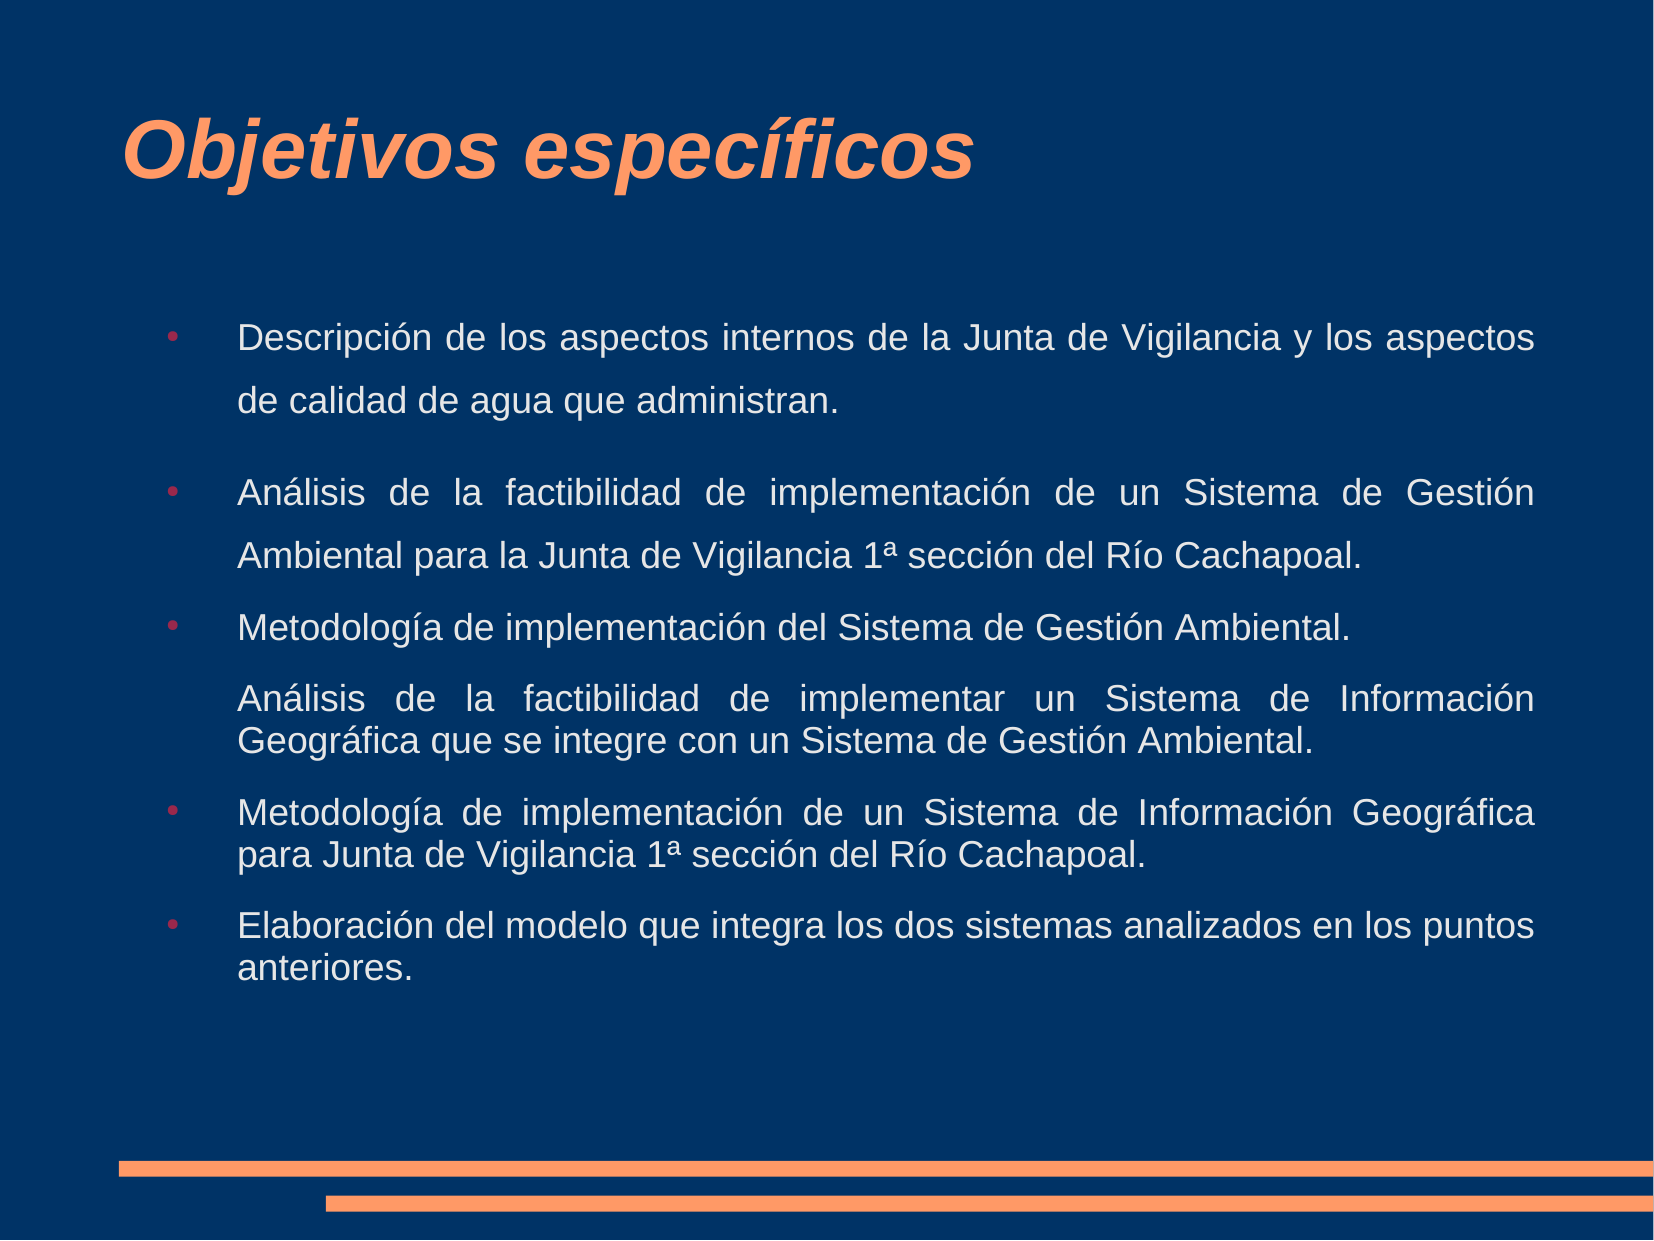

# Objetivos específicos
Descripción de los aspectos internos de la Junta de Vigilancia y los aspectos de calidad de agua que administran.
Análisis de la factibilidad de implementación de un Sistema de Gestión Ambiental para la Junta de Vigilancia 1ª sección del Río Cachapoal.
Metodología de implementación del Sistema de Gestión Ambiental.
Análisis de la factibilidad de implementar un Sistema de Información Geográfica que se integre con un Sistema de Gestión Ambiental.
Metodología de implementación de un Sistema de Información Geográfica para Junta de Vigilancia 1ª sección del Río Cachapoal.
Elaboración del modelo que integra los dos sistemas analizados en los puntos anteriores.